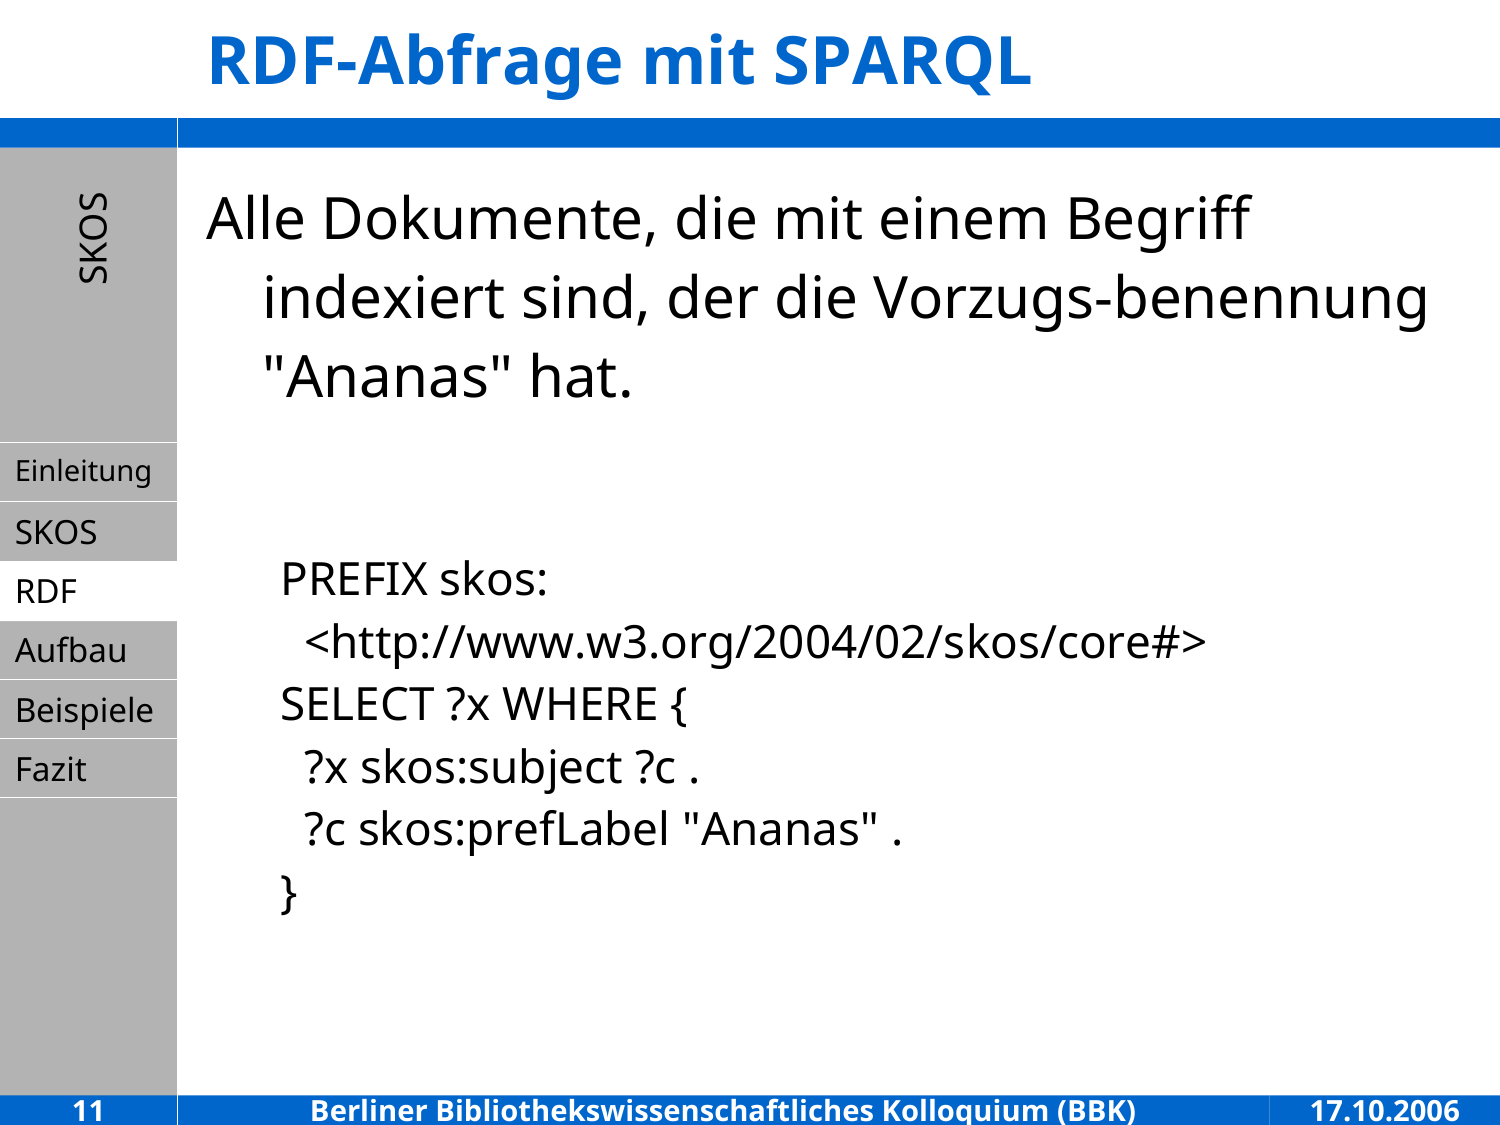

# RDF-Abfrage mit SPARQL
Alle Dokumente, die mit einem Begriff indexiert sind, der die Vorzugs-benennung "Ananas" hat.
PREFIX skos:
 <http://www.w3.org/2004/02/skos/core#>
SELECT ?x WHERE {
 ?x skos:subject ?c .
 ?c skos:prefLabel "Ananas" .
}
RDF